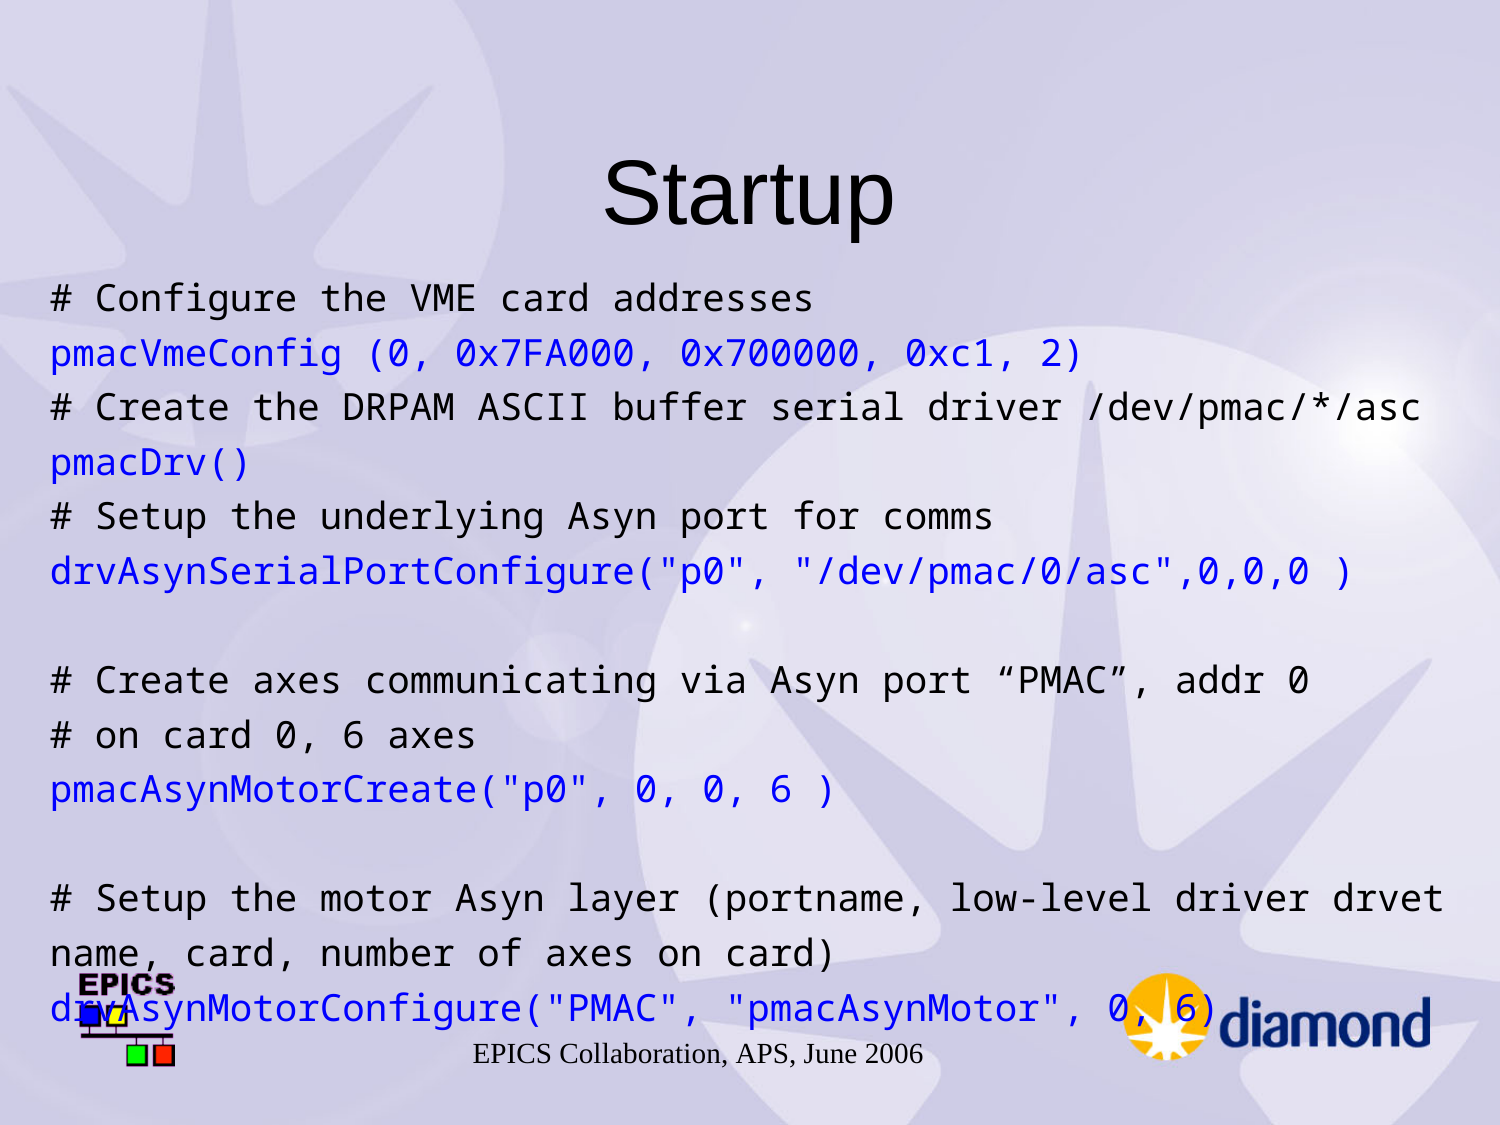

# Startup
# Configure the VME card addresses
pmacVmeConfig (0, 0x7FA000, 0x700000, 0xc1, 2)
# Create the DRPAM ASCII buffer serial driver /dev/pmac/*/asc
pmacDrv()
# Setup the underlying Asyn port for comms
drvAsynSerialPortConfigure("p0", "/dev/pmac/0/asc",0,0,0 )
# Create axes communicating via Asyn port “PMAC”, addr 0
# on card 0, 6 axes
pmacAsynMotorCreate("p0", 0, 0, 6 )
# Setup the motor Asyn layer (portname, low-level driver drvet name, card, number of axes on card)
drvAsynMotorConfigure("PMAC", "pmacAsynMotor", 0, 6)